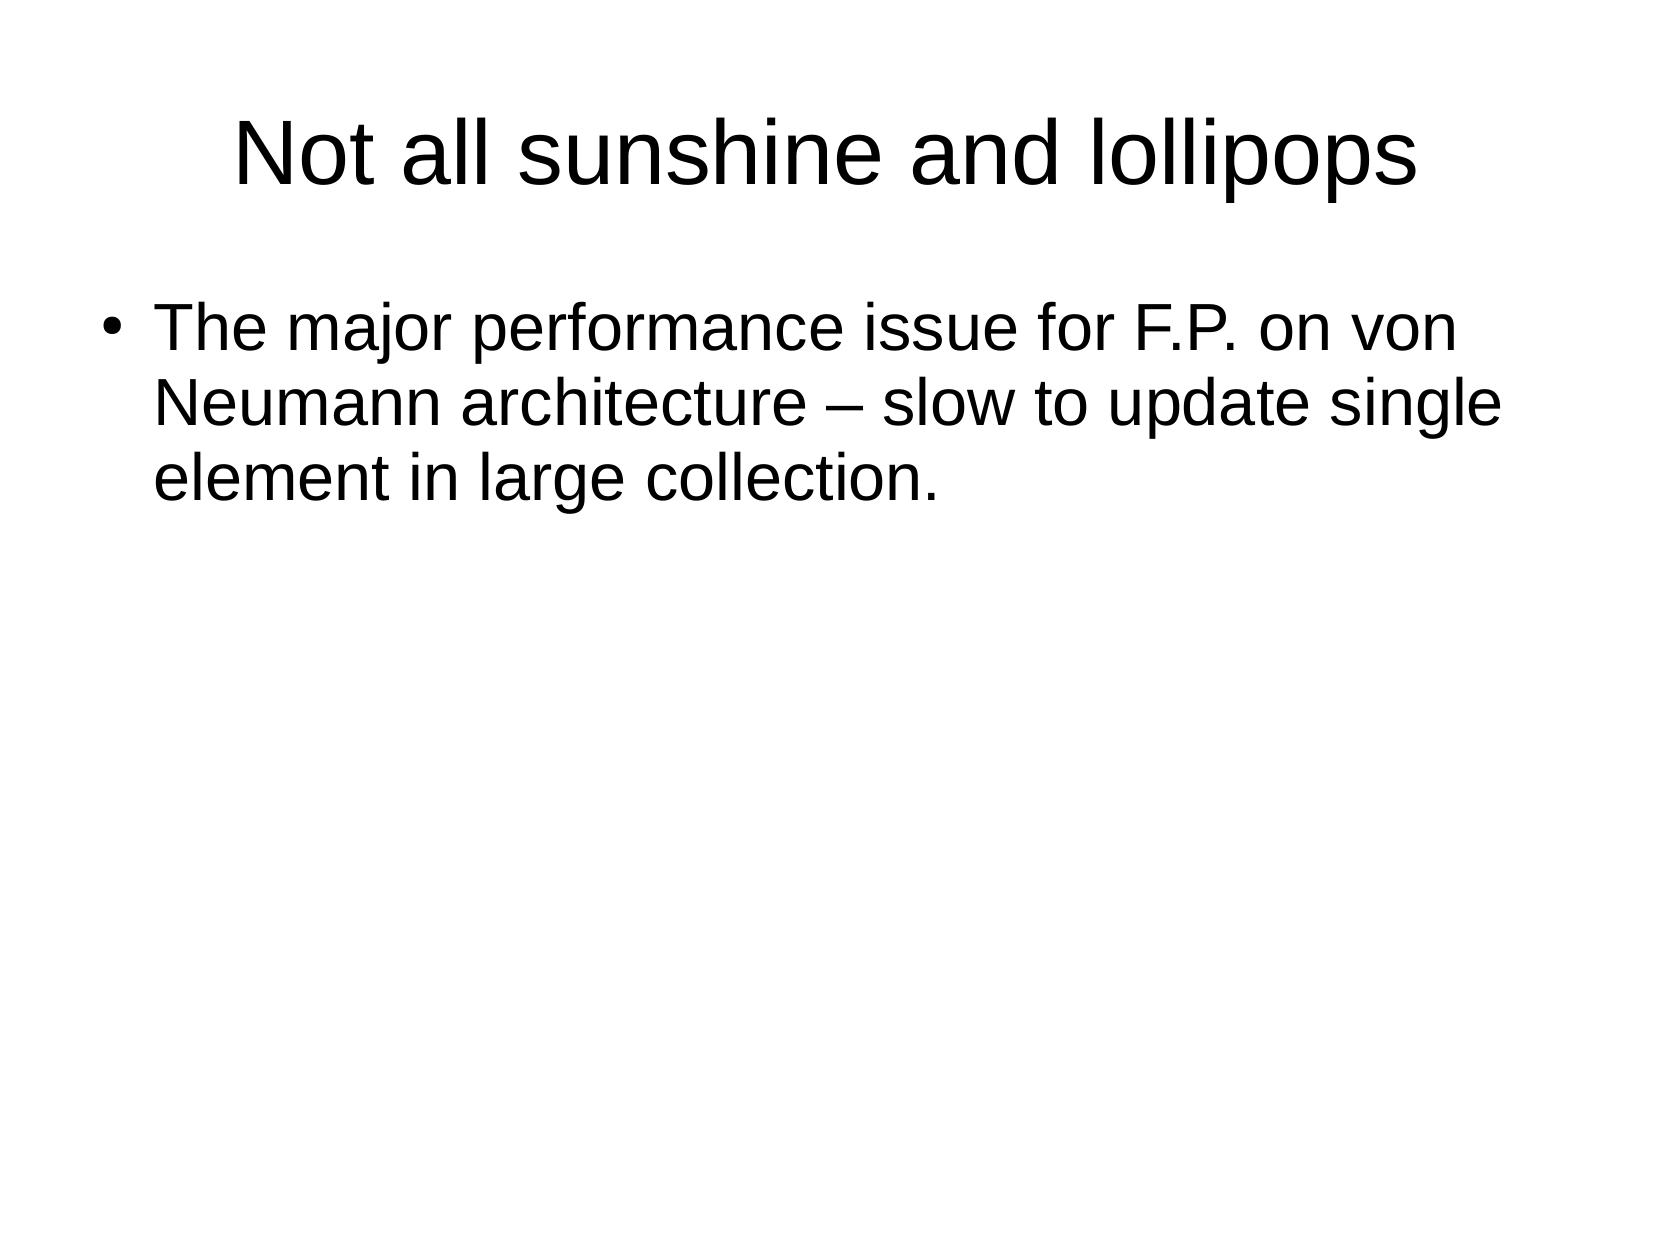

# Not all sunshine and lollipops
The major performance issue for F.P. on von Neumann architecture – slow to update single element in large collection.